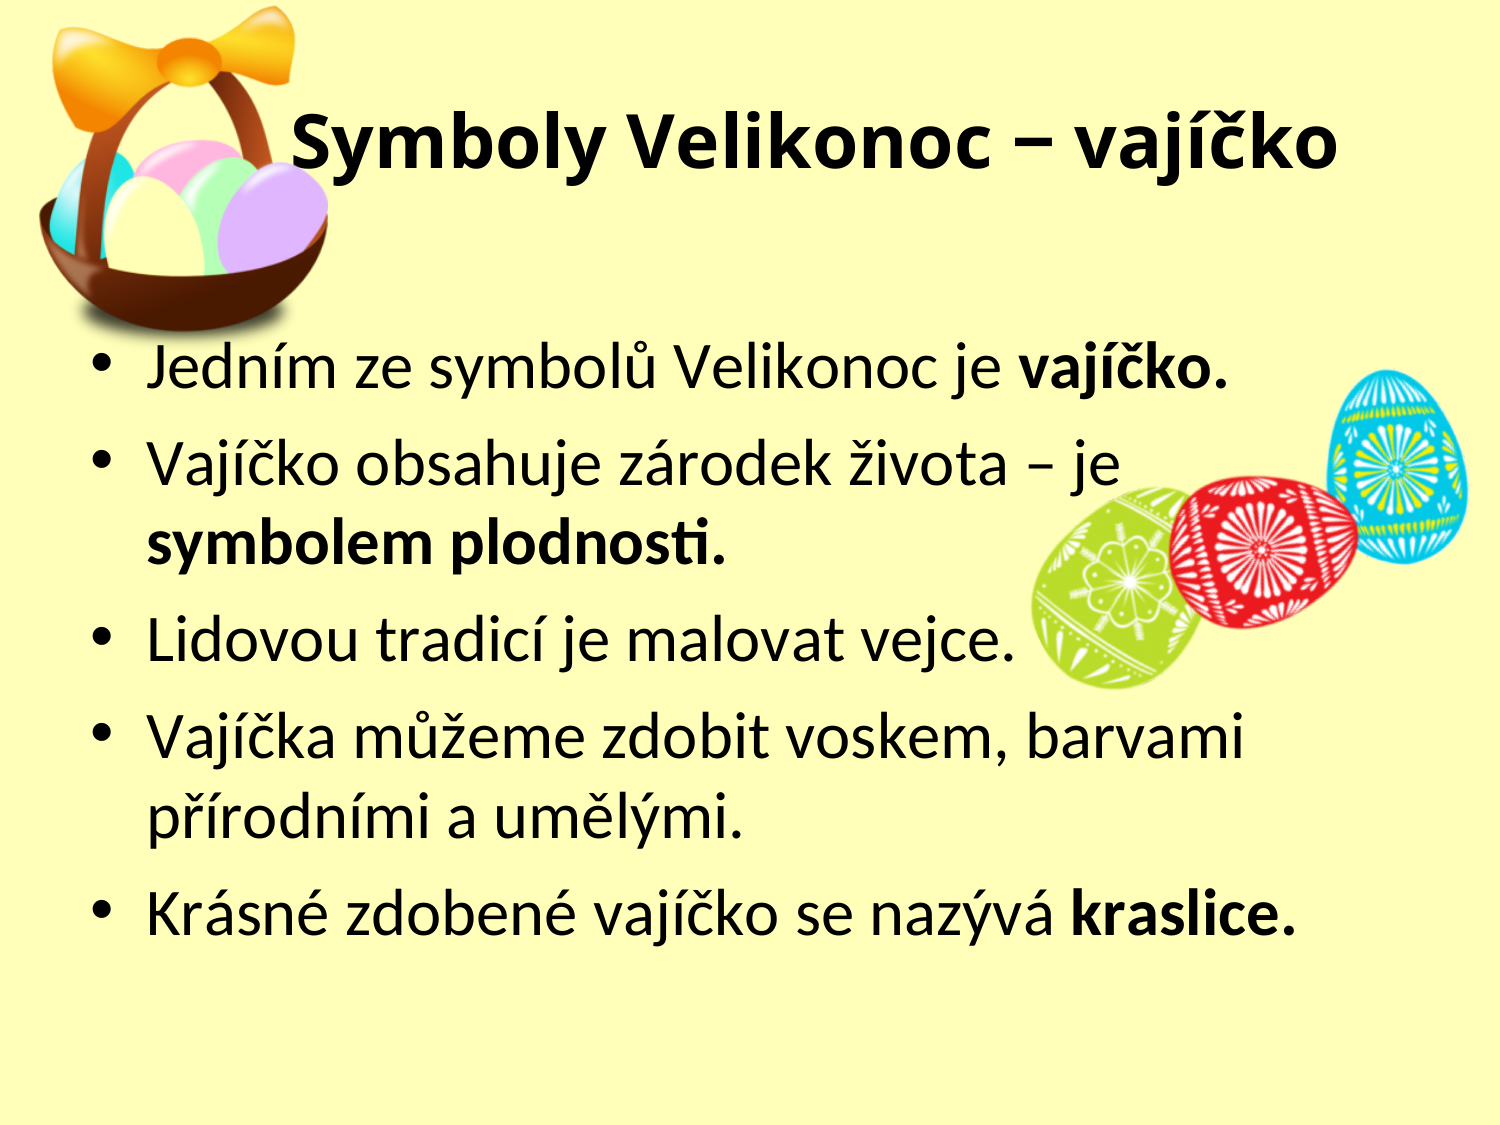

# Symboly Velikonoc ‒ vajíčko
Jedním ze symbolů Velikonoc je vajíčko.
Vajíčko obsahuje zárodek života – je symbolem plodnosti.
Lidovou tradicí je malovat vejce.
Vajíčka můžeme zdobit voskem, barvami přírodními a umělými.
Krásné zdobené vajíčko se nazývá kraslice.